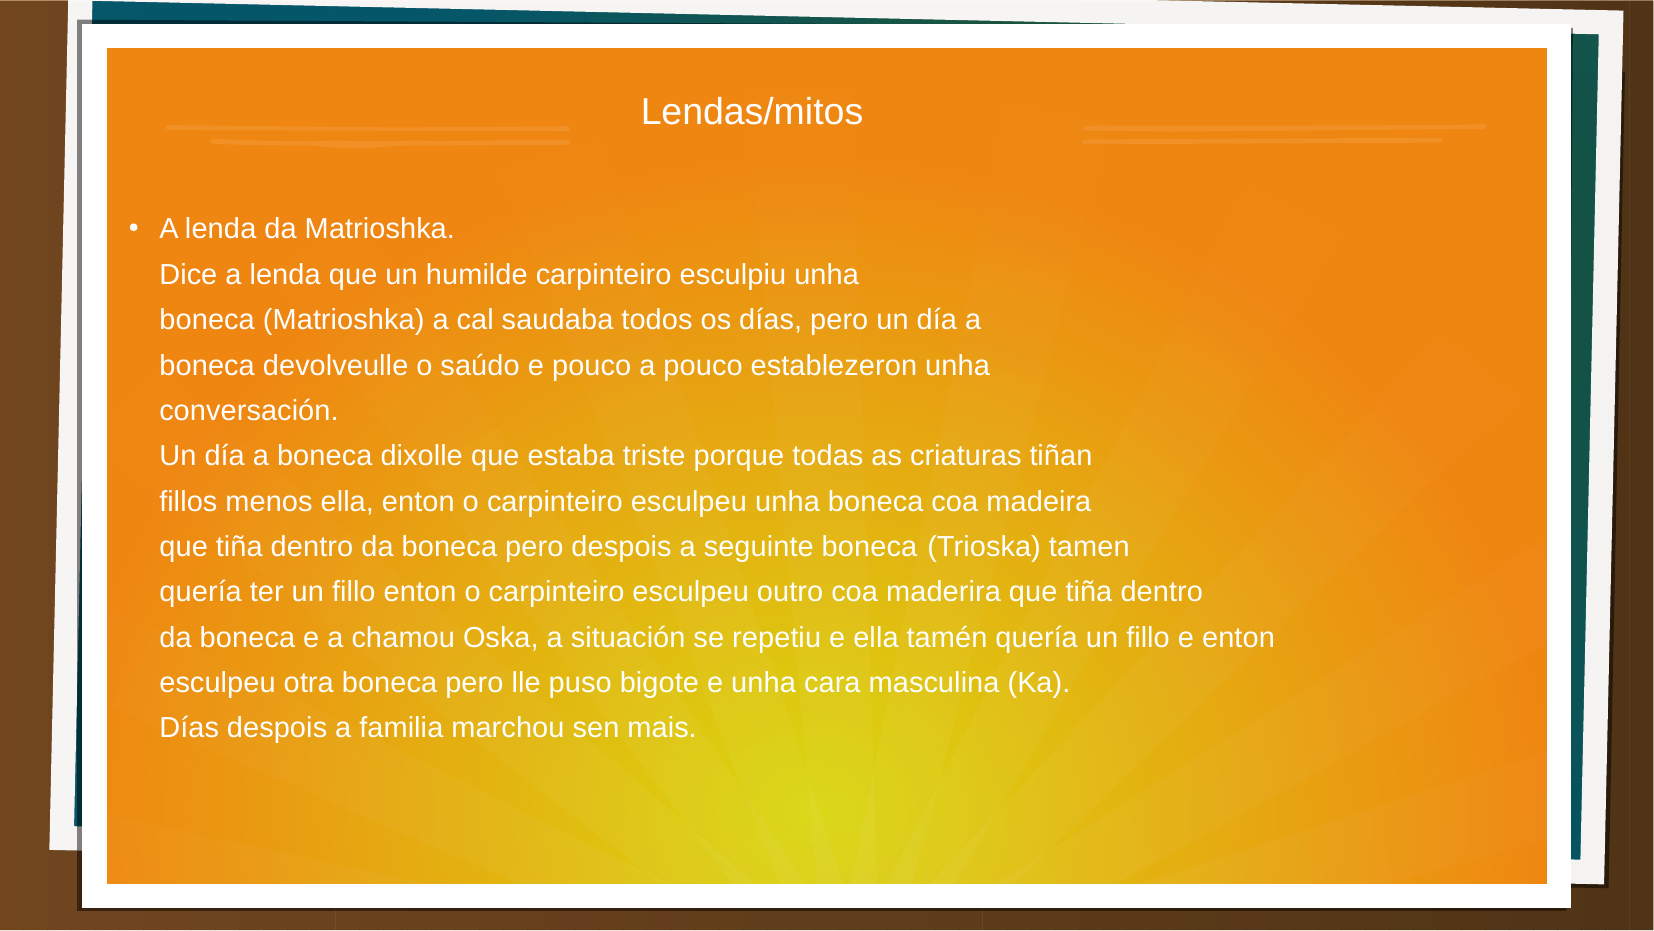

Lendas/mitos
# A lenda da Matrioshka.
Dice a lenda que un humilde carpinteiro esculpiu unha
boneca (Matrioshka) a cal saudaba todos os días, pero un día a
boneca devolveulle o saúdo e pouco a pouco establezeron unha
conversación.
Un día a boneca dixolle que estaba triste porque todas as criaturas tiñan
fillos menos ella, enton o carpinteiro esculpeu unha boneca coa madeira
que tiña dentro da boneca pero despois a seguinte boneca (Trioska) tamen
quería ter un fillo enton o carpinteiro esculpeu outro coa maderira que tiña dentro
da boneca e a chamou Oska, a situación se repetiu e ella tamén quería un fillo e enton
esculpeu otra boneca pero lle puso bigote e unha cara masculina (Ka).
Días despois a familia marchou sen mais.